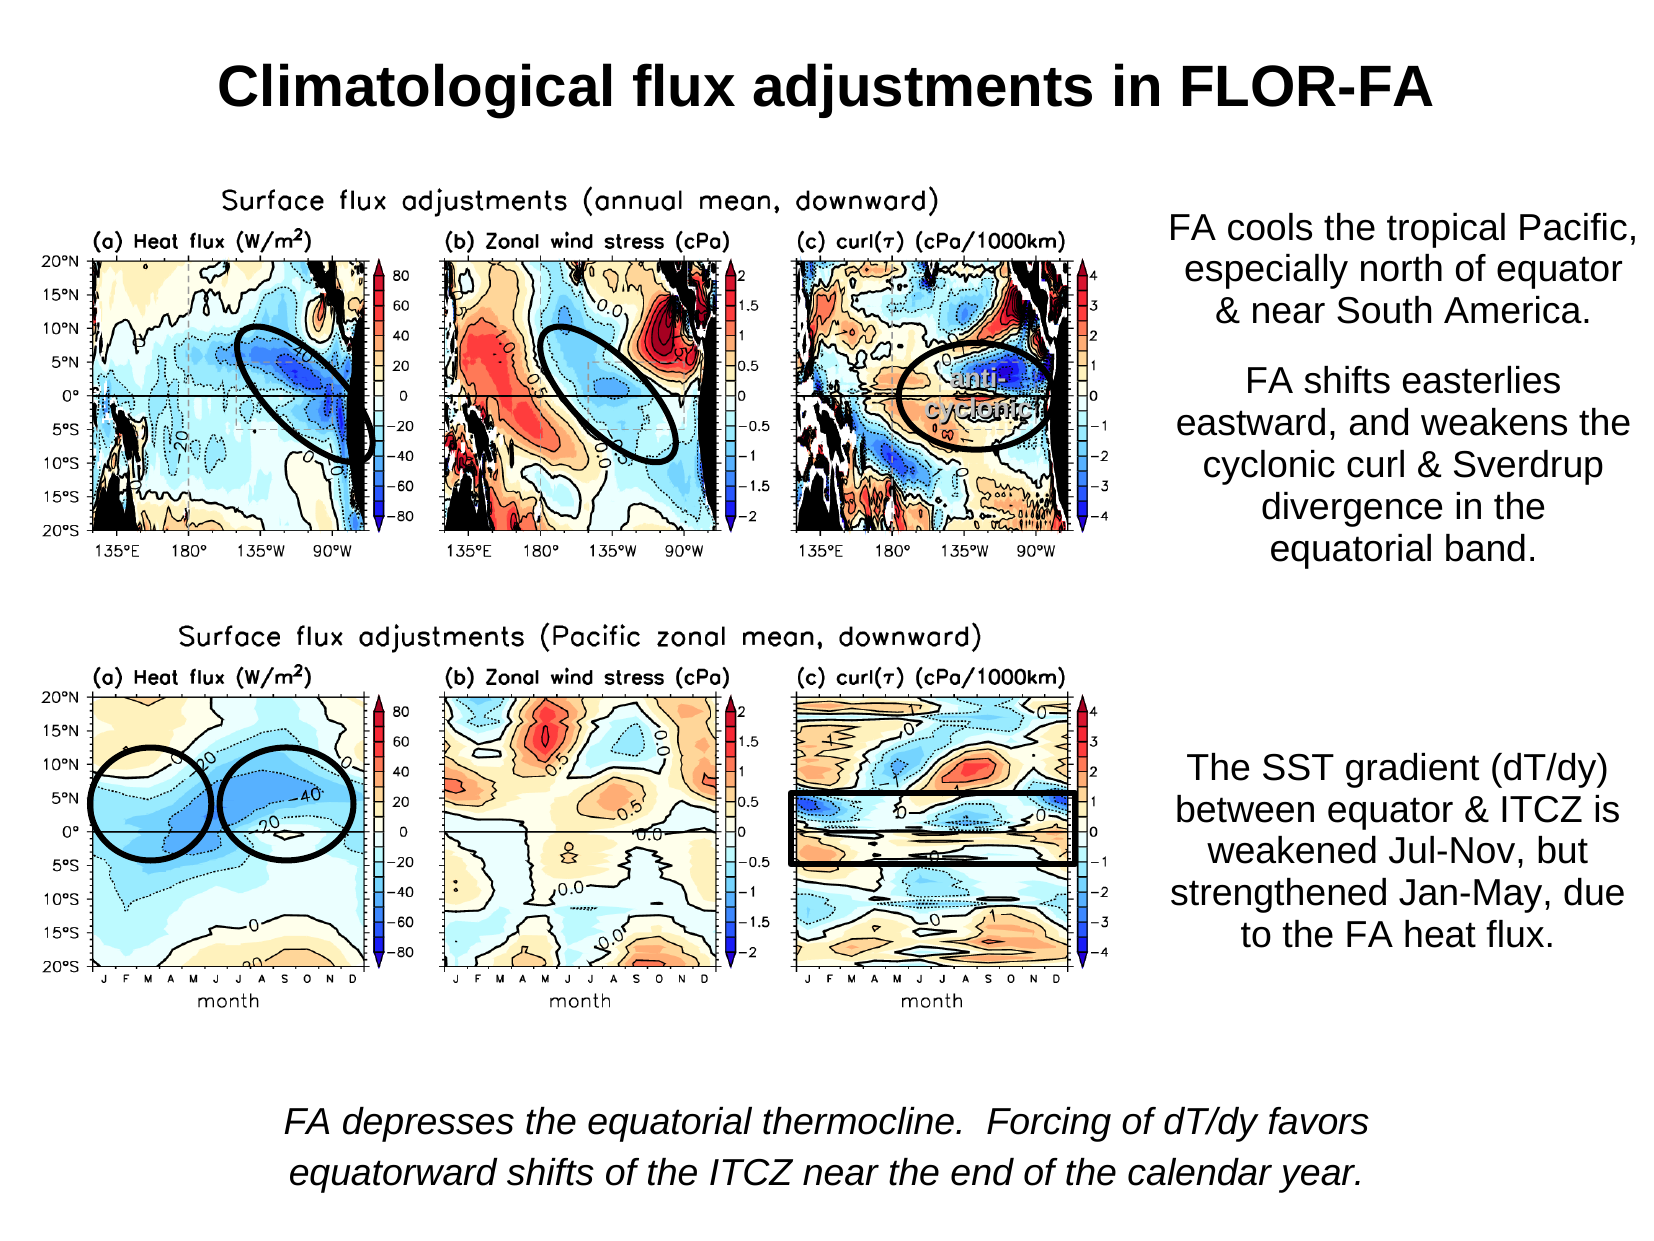

Climatological flux adjustments in FLOR-FA
FA cools the tropical Pacific, especially north of equator & near South America.
FA shifts easterlies eastward, and weakens the cyclonic curl & Sverdrup divergence in the
equatorial band.
anti-
cyclonic
The SST gradient (dT/dy) between equator & ITCZ is weakened Jul-Nov, but strengthened Jan-May, due to the FA heat flux.
FA depresses the equatorial thermocline. Forcing of dT/dy favors
equatorward shifts of the ITCZ near the end of the calendar year.